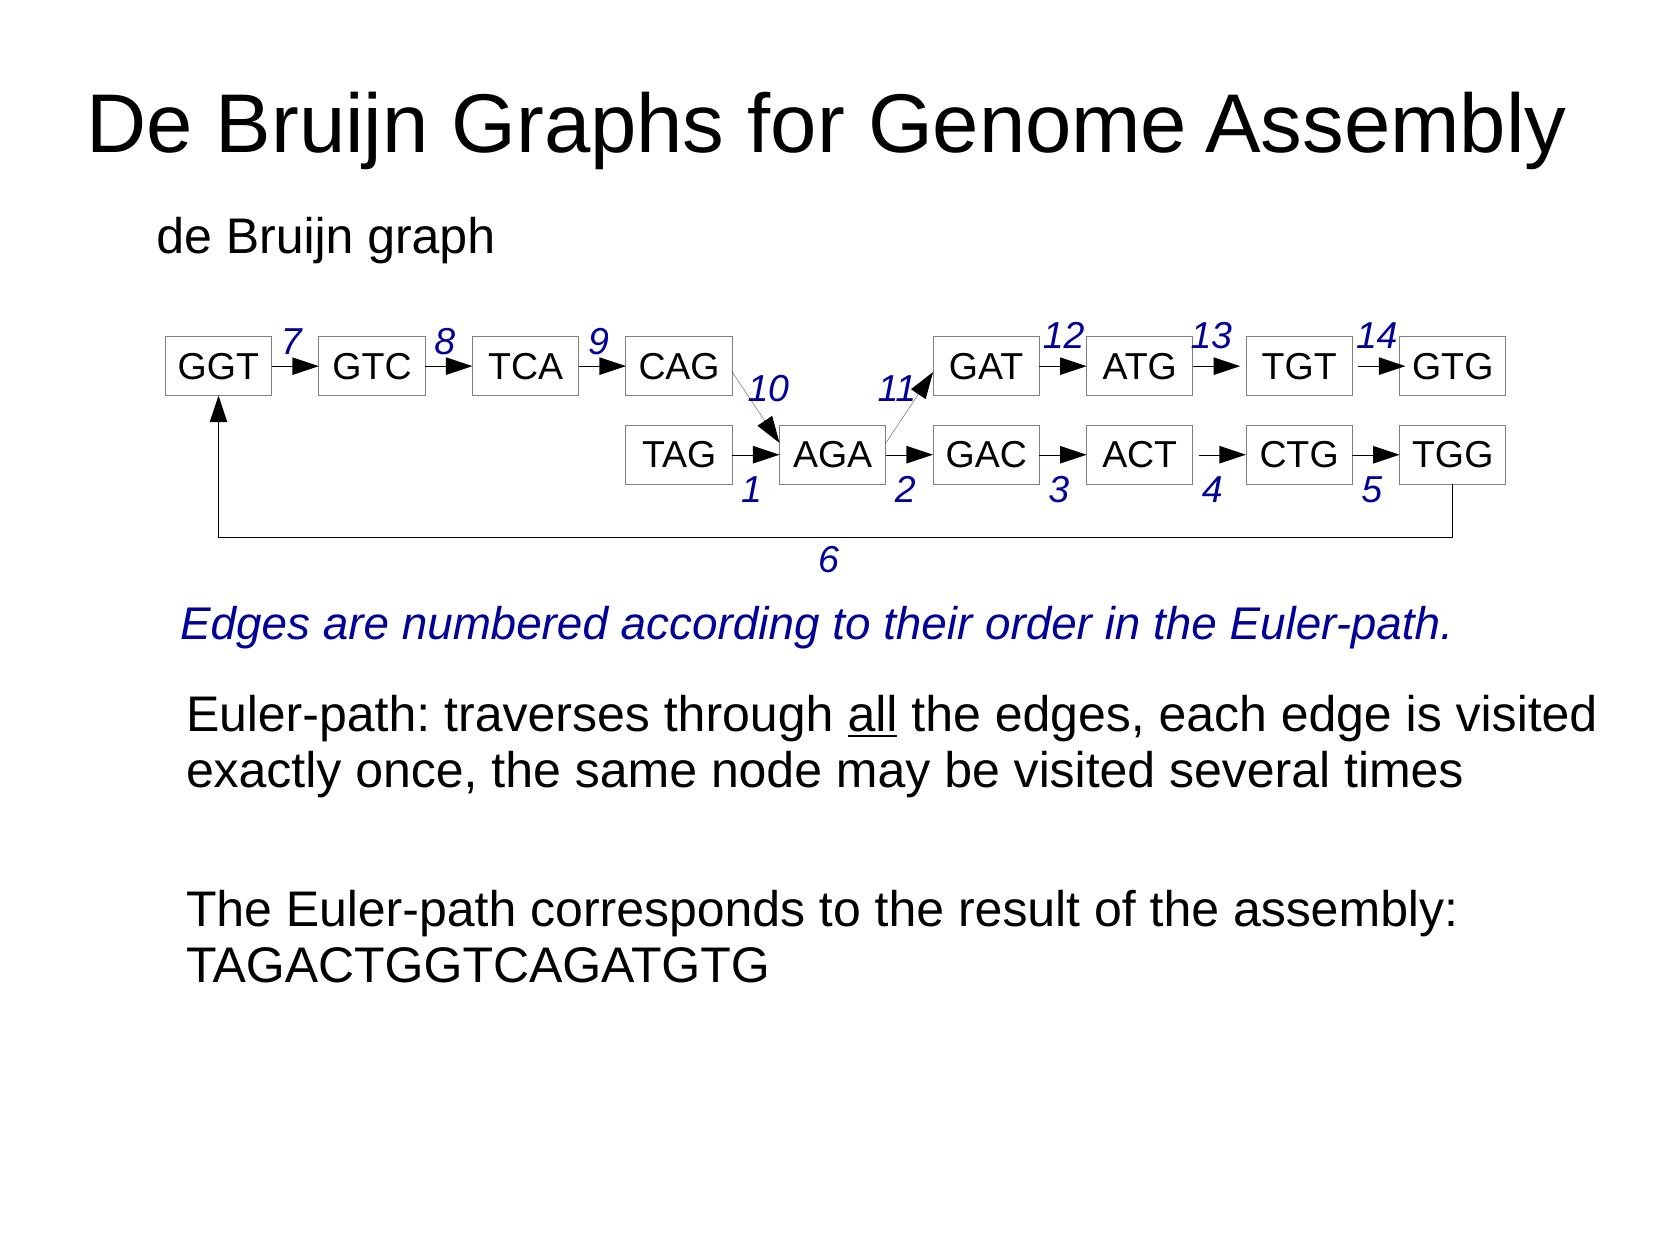

# De Bruijn Graphs for Genome Assembly
de Bruijn graph
12
13
14
7
8
9
GGT
GTC
TCA
CAG
GAT
ATG
TGT
GTG
10
11
TAG
AGA
GAC
ACT
CTG
TGG
1
2
3
4
5
6
Edges are numbered according to their order in the Euler-path.
Euler-path: traverses through all the edges, each edge is visited
exactly once, the same node may be visited several times
The Euler-path corresponds to the result of the assembly:
TAGACTGGTCAGATGTG